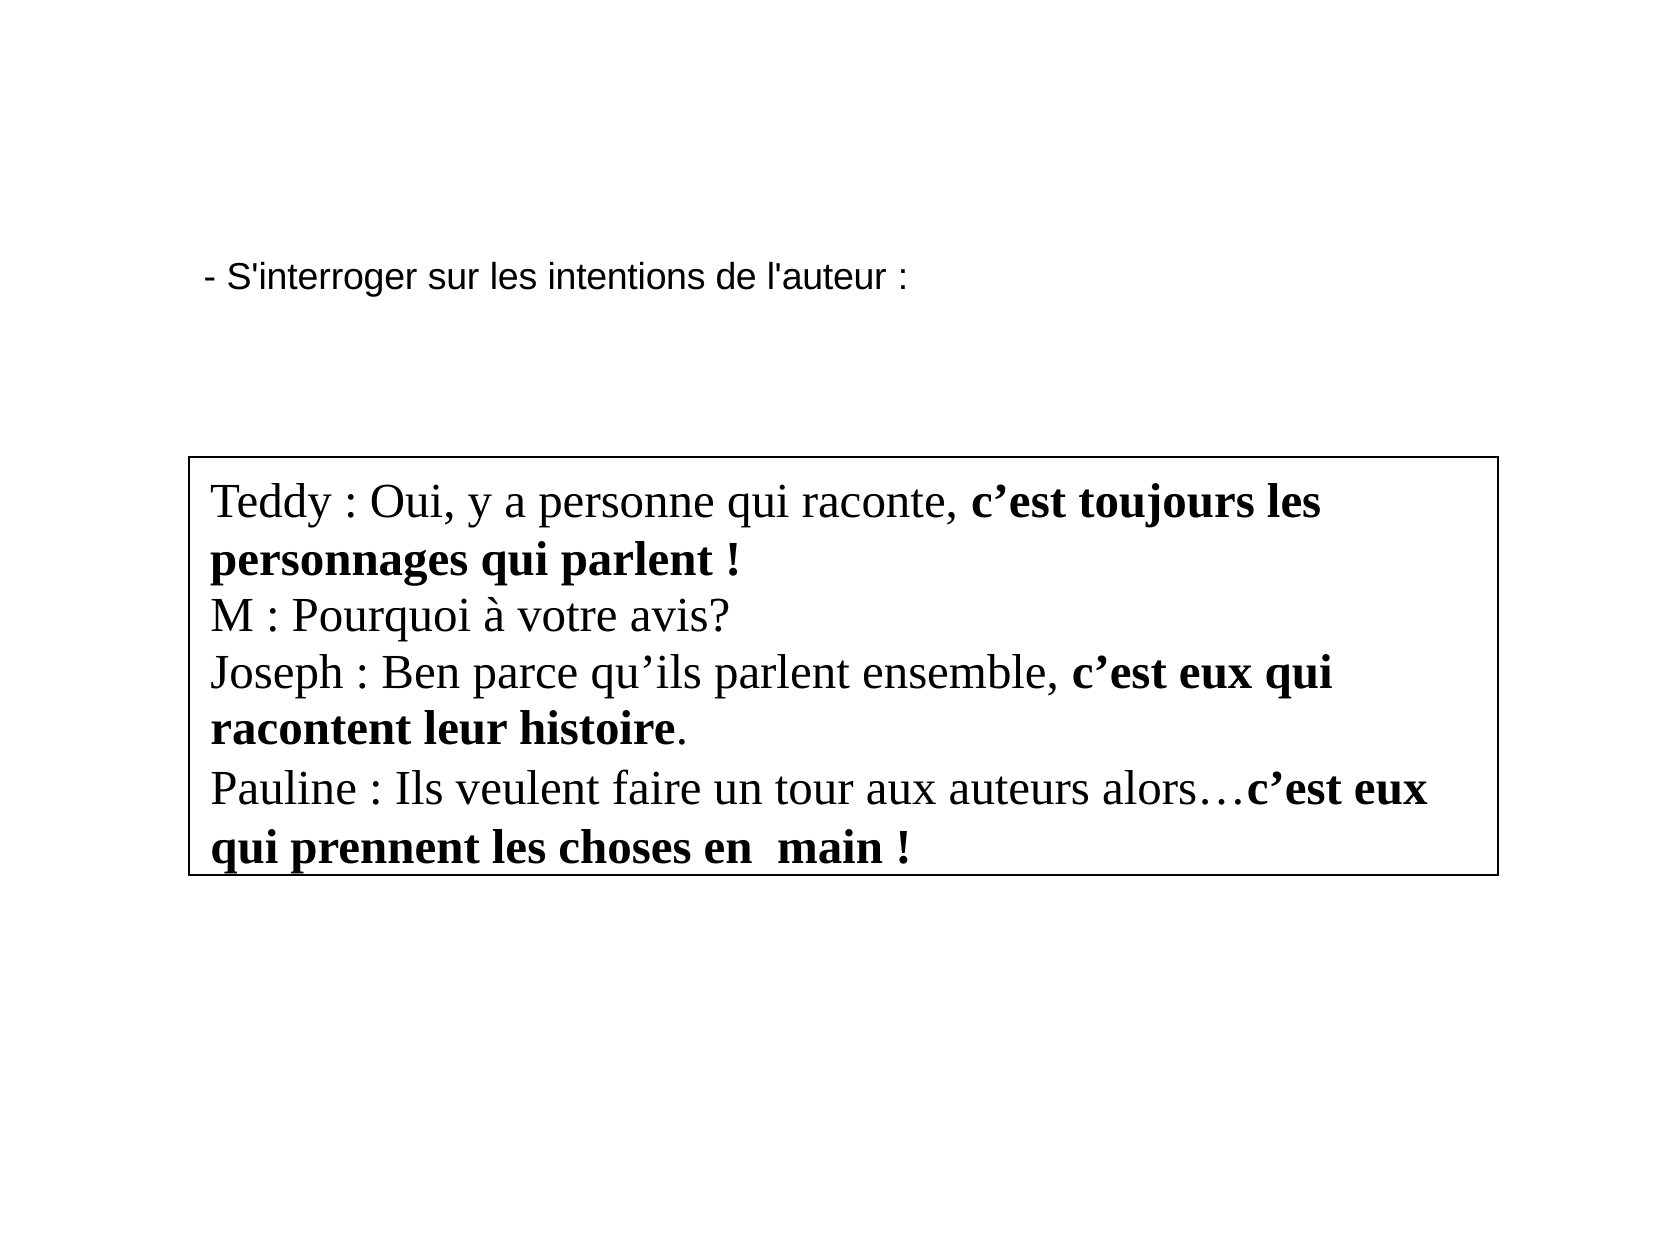

- S'interroger sur les intentions de l'auteur :
Teddy : Oui, y a personne qui raconte, c’est toujours les personnages qui parlent !
M : Pourquoi à votre avis?
Joseph : Ben parce qu’ils parlent ensemble, c’est eux qui racontent leur histoire.
Pauline : Ils veulent faire un tour aux auteurs alors…c’est eux qui prennent les choses en main !